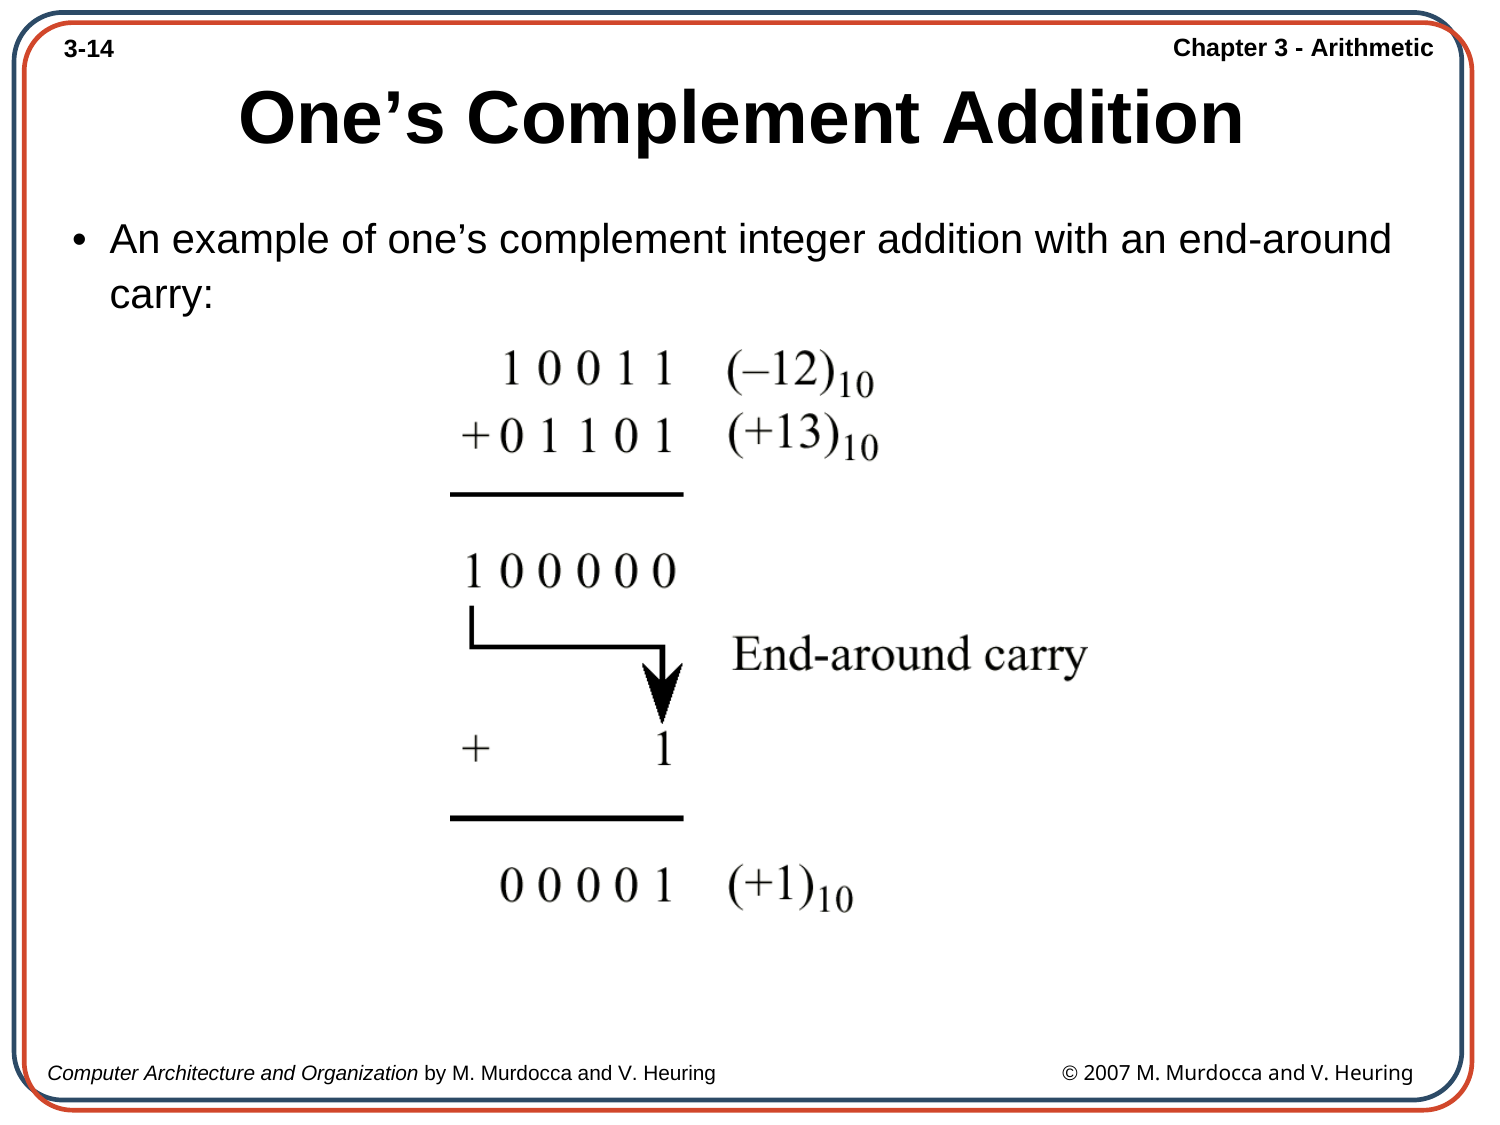

# One’s Complement Addition
•	An example of one’s complement integer addition with an end-around carry: